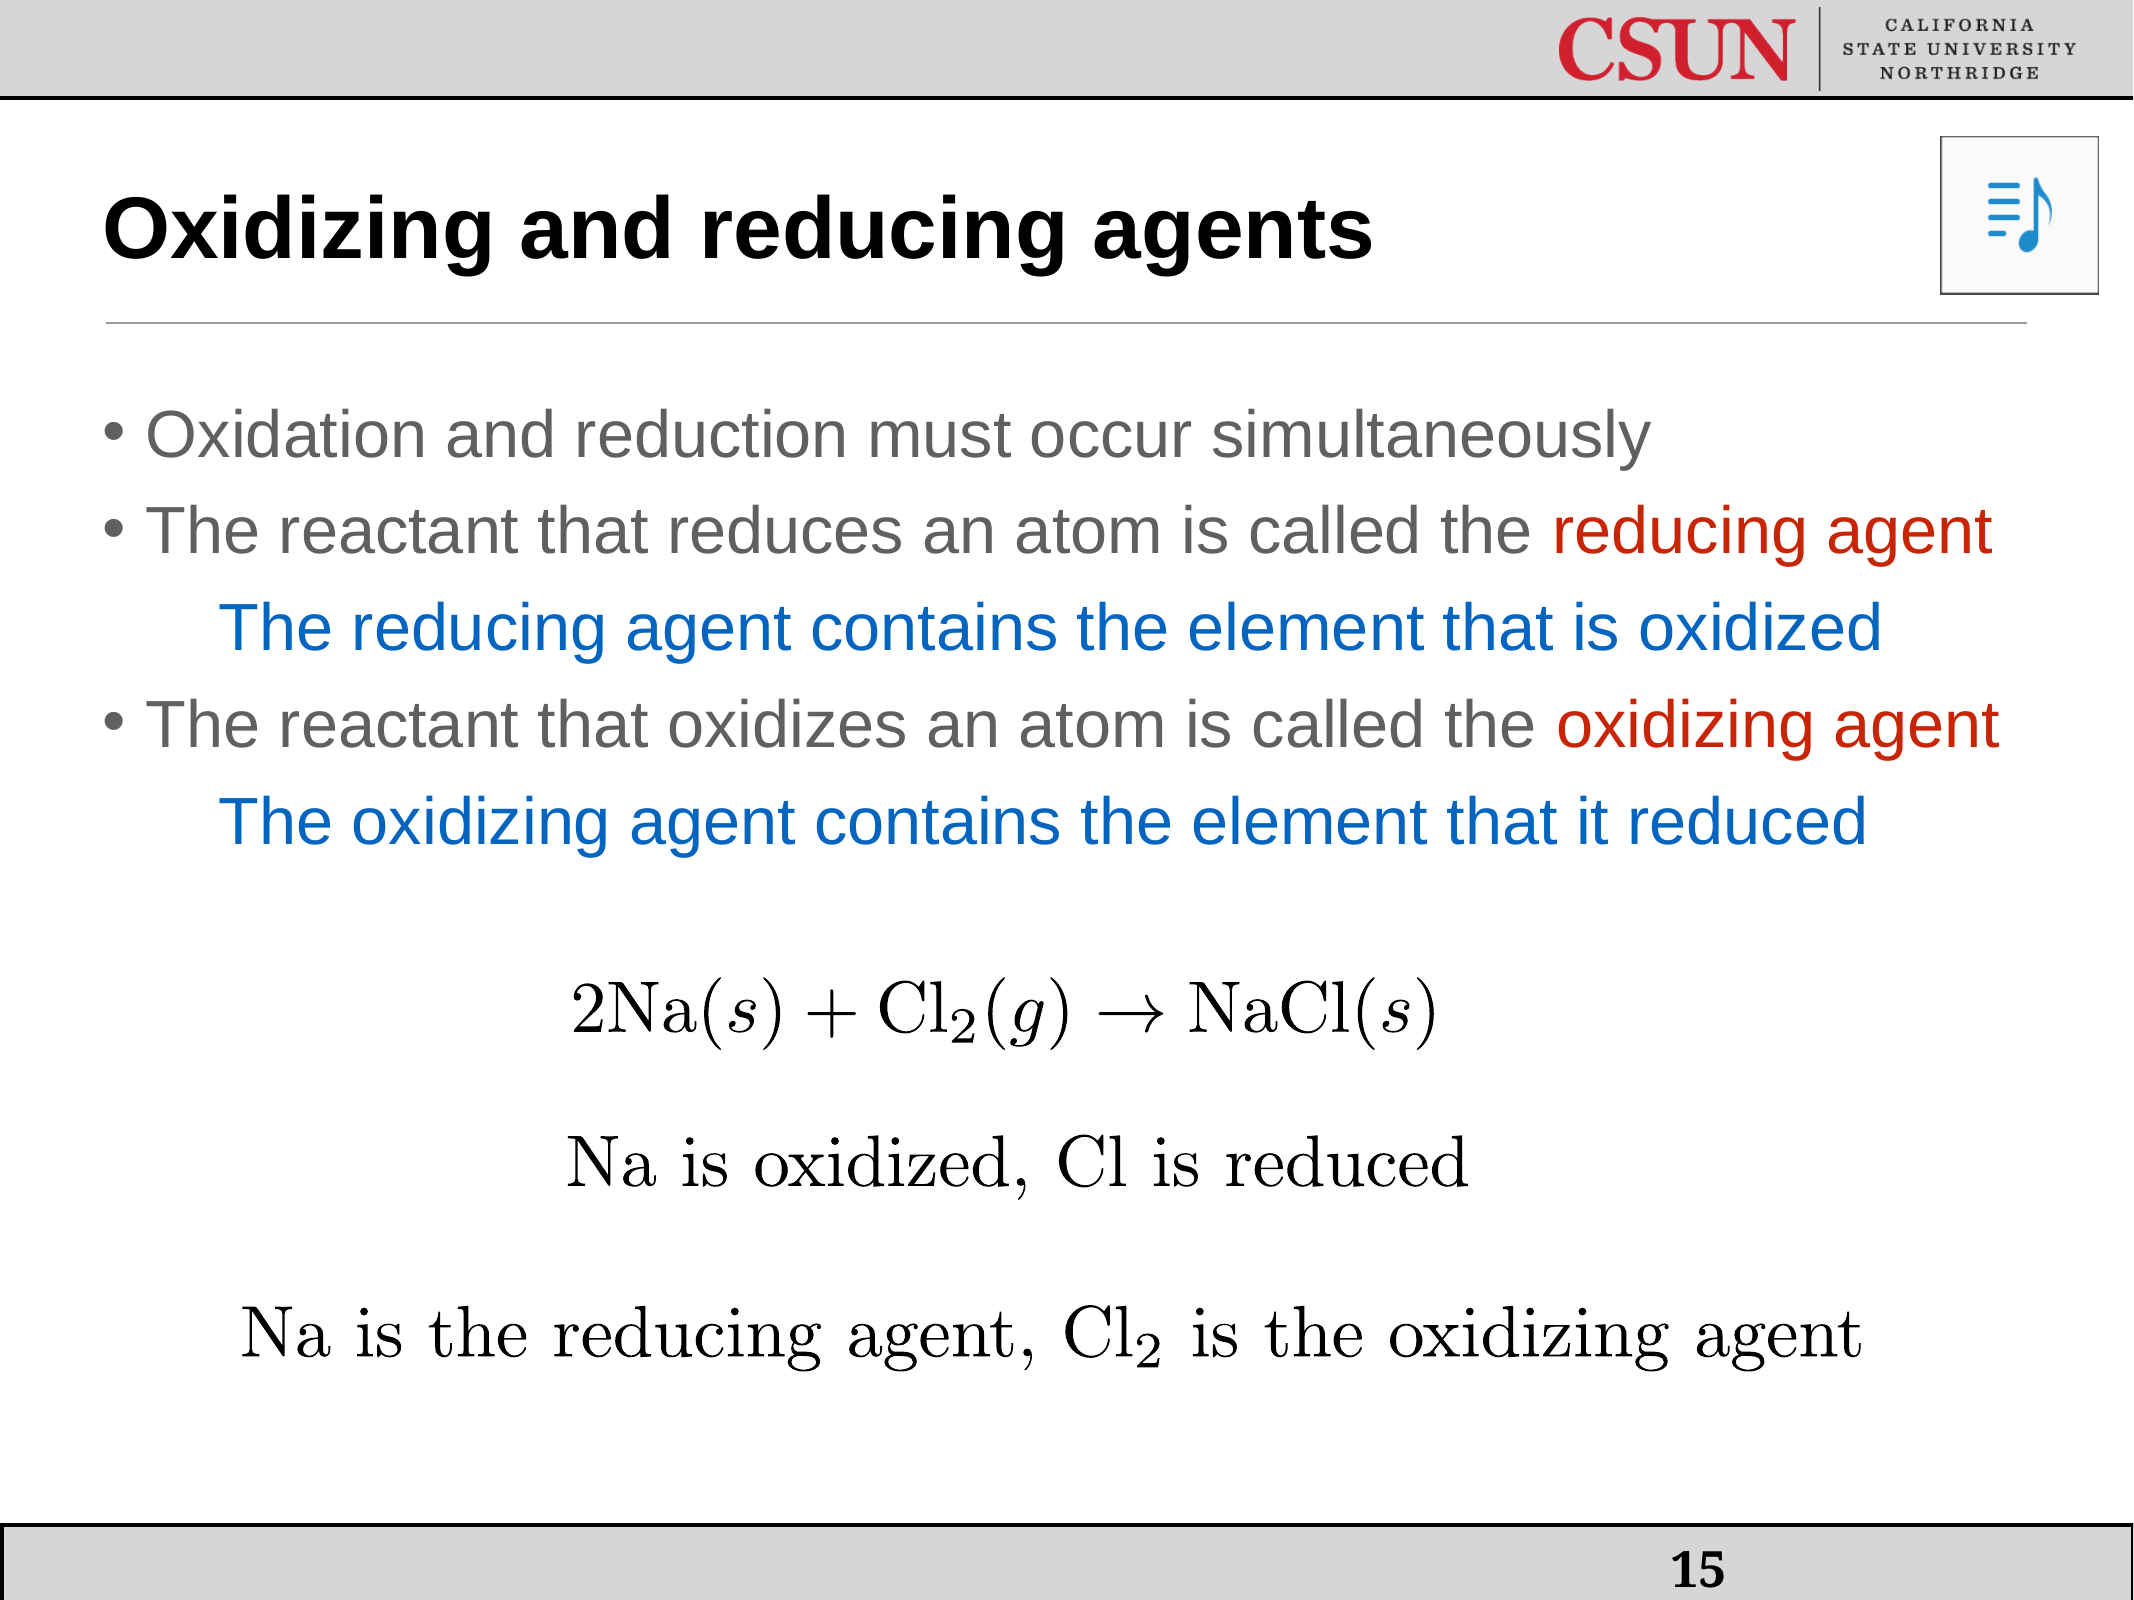

# Oxidizing and reducing agents
Oxidation and reduction must occur simultaneously
The reactant that reduces an atom is called the reducing agent
The reducing agent contains the element that is oxidized
The reactant that oxidizes an atom is called the oxidizing agent
The oxidizing agent contains the element that it reduced
15